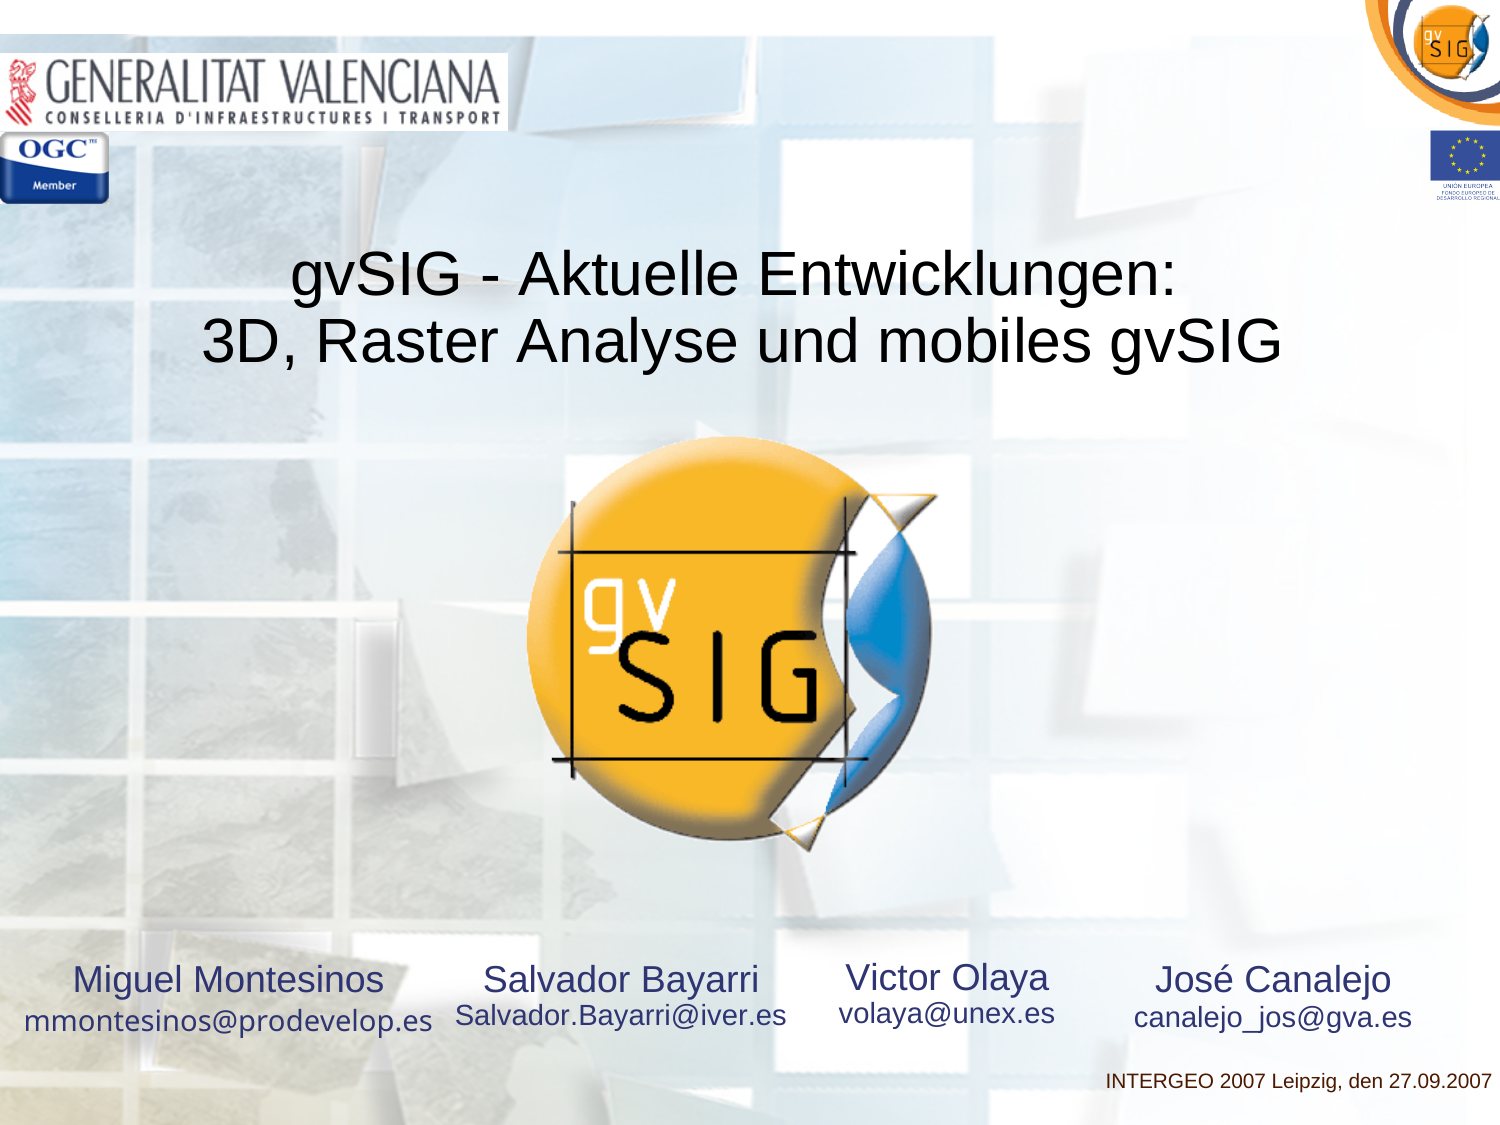

gvSIG - Aktuelle Entwicklungen:
3D, Raster Analyse und mobiles gvSIG
Miguel Montesinos
mmontesinos@prodevelop.es
Salvador Bayarri
Salvador.Bayarri@iver.es
Victor Olaya
volaya@unex.es
José Canalejo
canalejo_jos@gva.es
INTERGEO 2007 Leipzig, den 27.09.2007